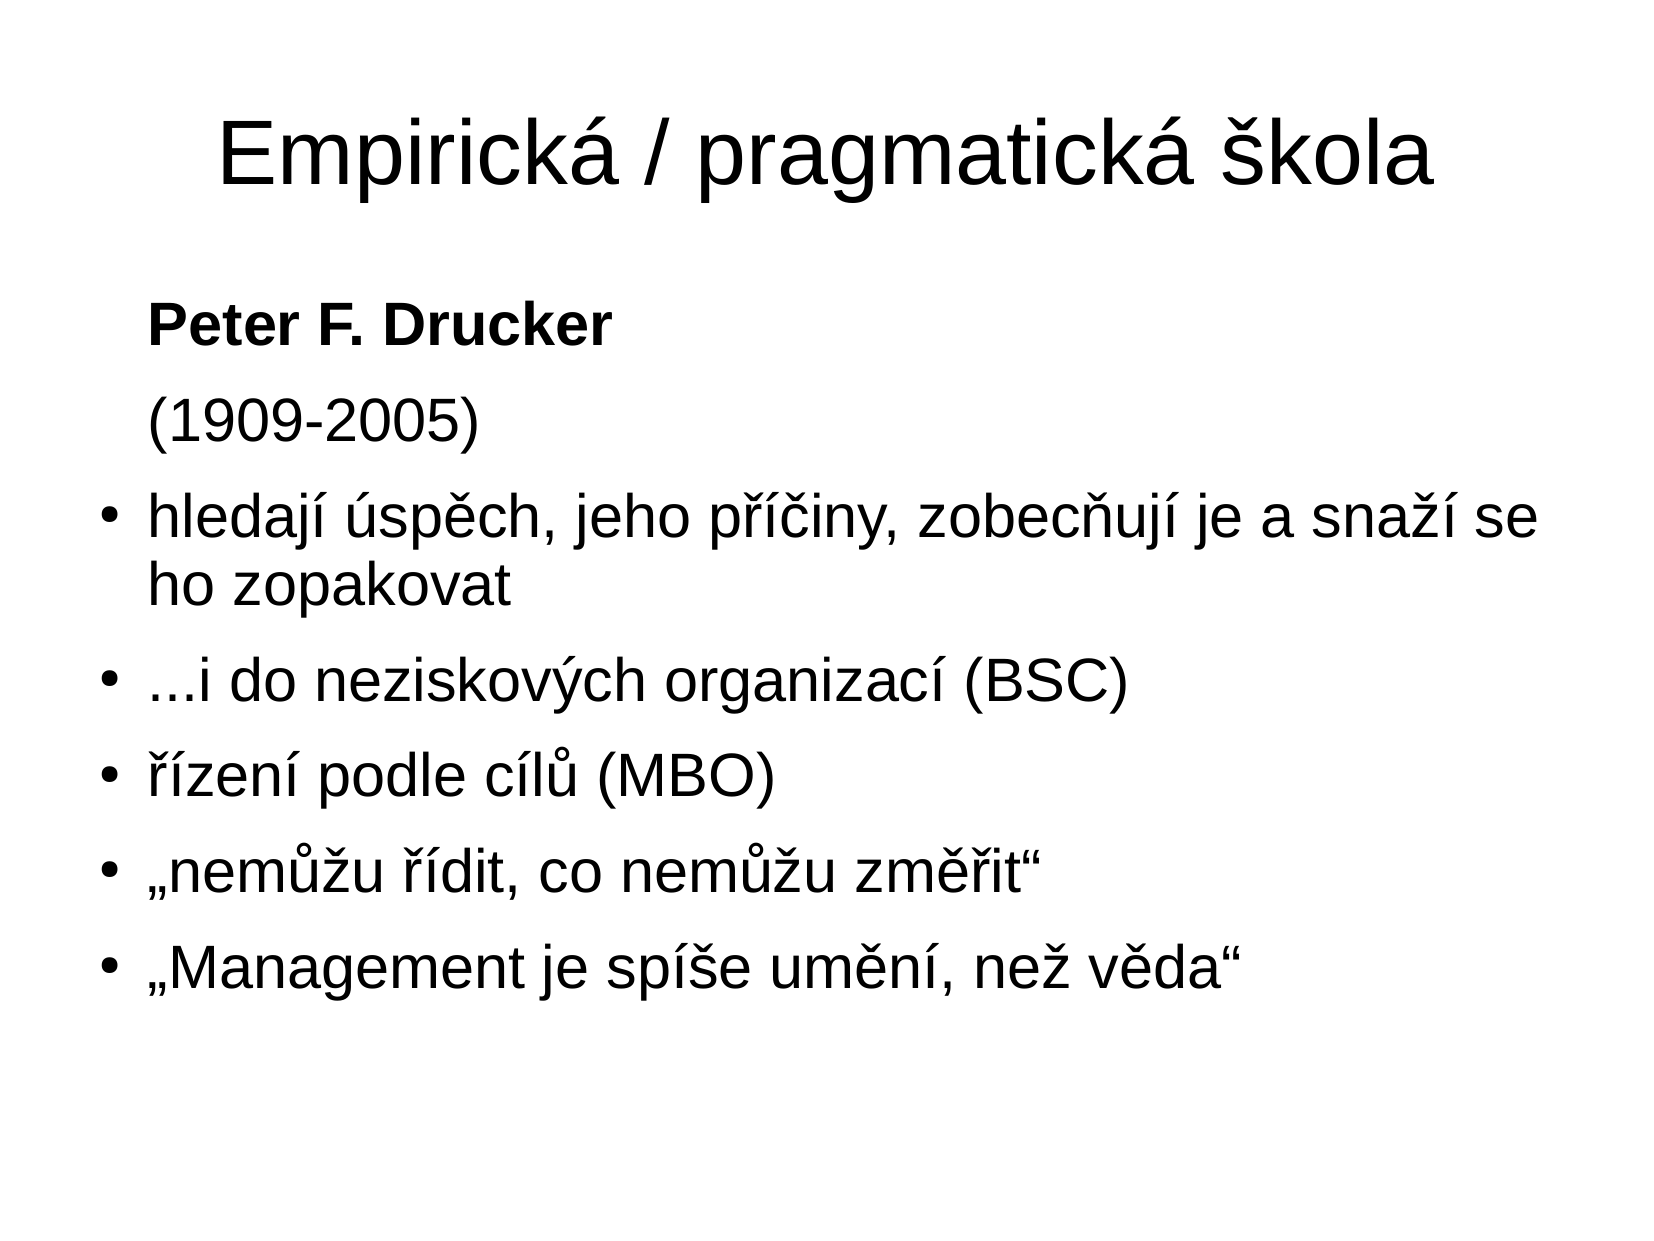

# Empirická / pragmatická škola
Peter F. Drucker
(1909-2005)
hledají úspěch, jeho příčiny, zobecňují je a snaží se ho zopakovat
...i do neziskových organizací (BSC)
řízení podle cílů (MBO)
„nemůžu řídit, co nemůžu změřit“
„Management je spíše umění, než věda“